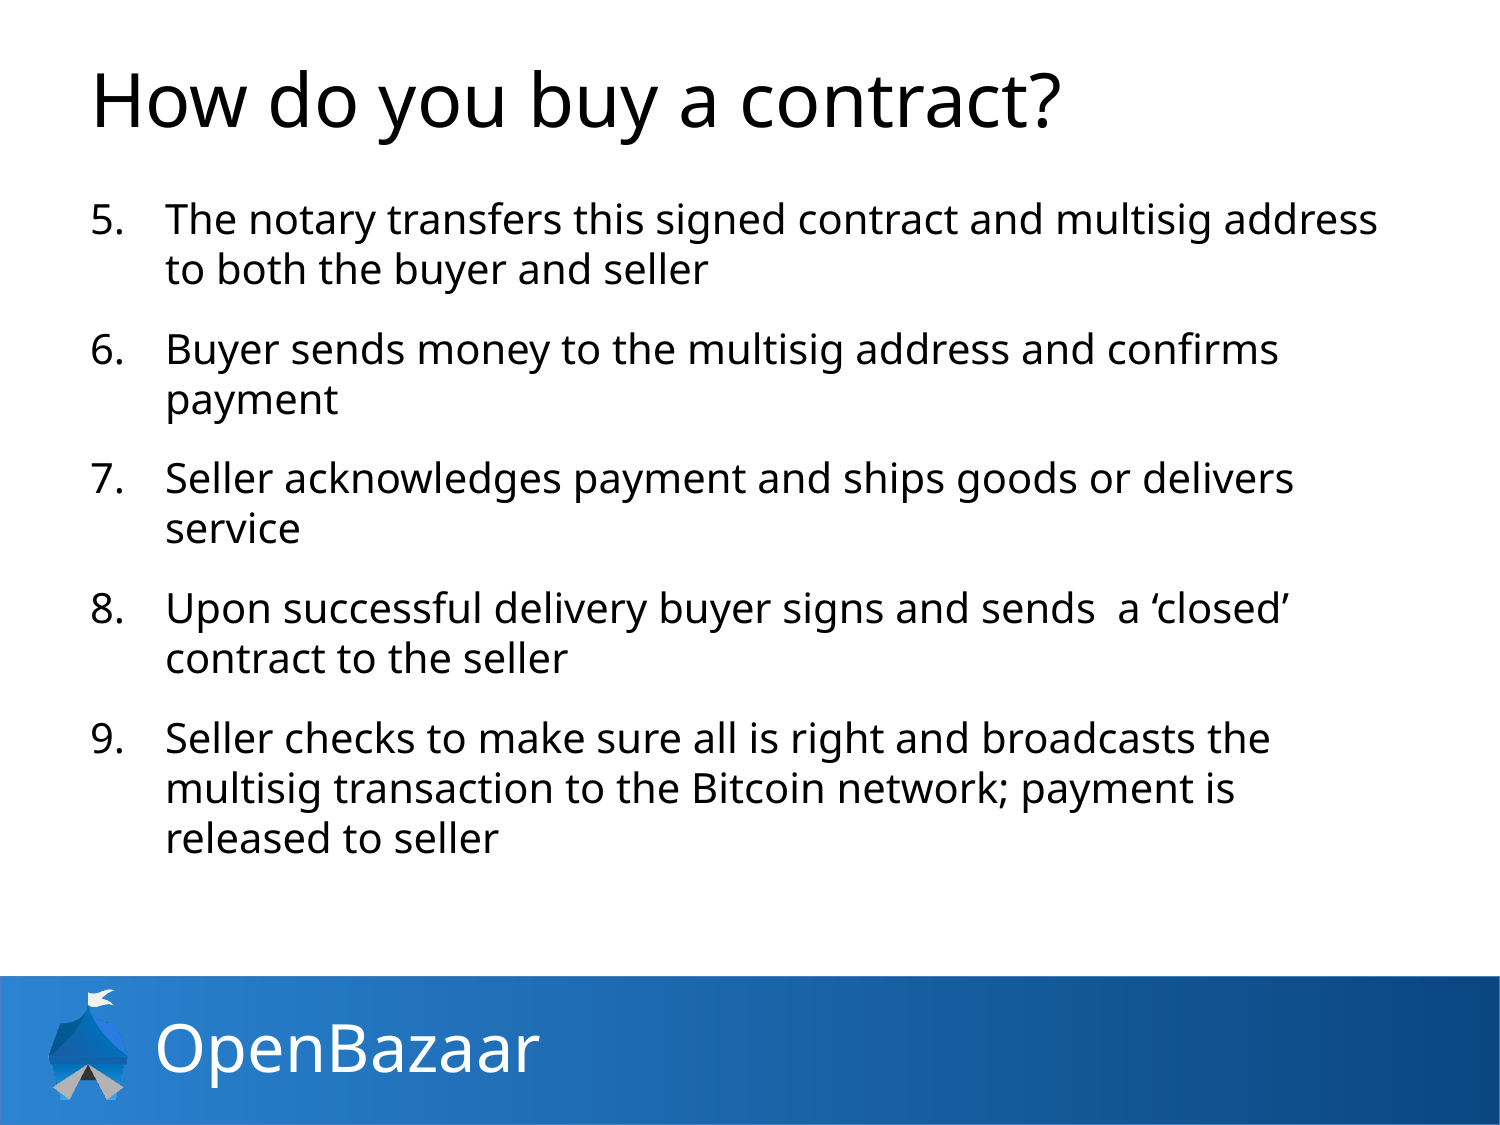

# How do you buy a contract?
The notary transfers this signed contract and multisig address to both the buyer and seller
Buyer sends money to the multisig address and confirms payment
Seller acknowledges payment and ships goods or delivers service
Upon successful delivery buyer signs and sends a ‘closed’ contract to the seller
Seller checks to make sure all is right and broadcasts the multisig transaction to the Bitcoin network; payment is released to seller